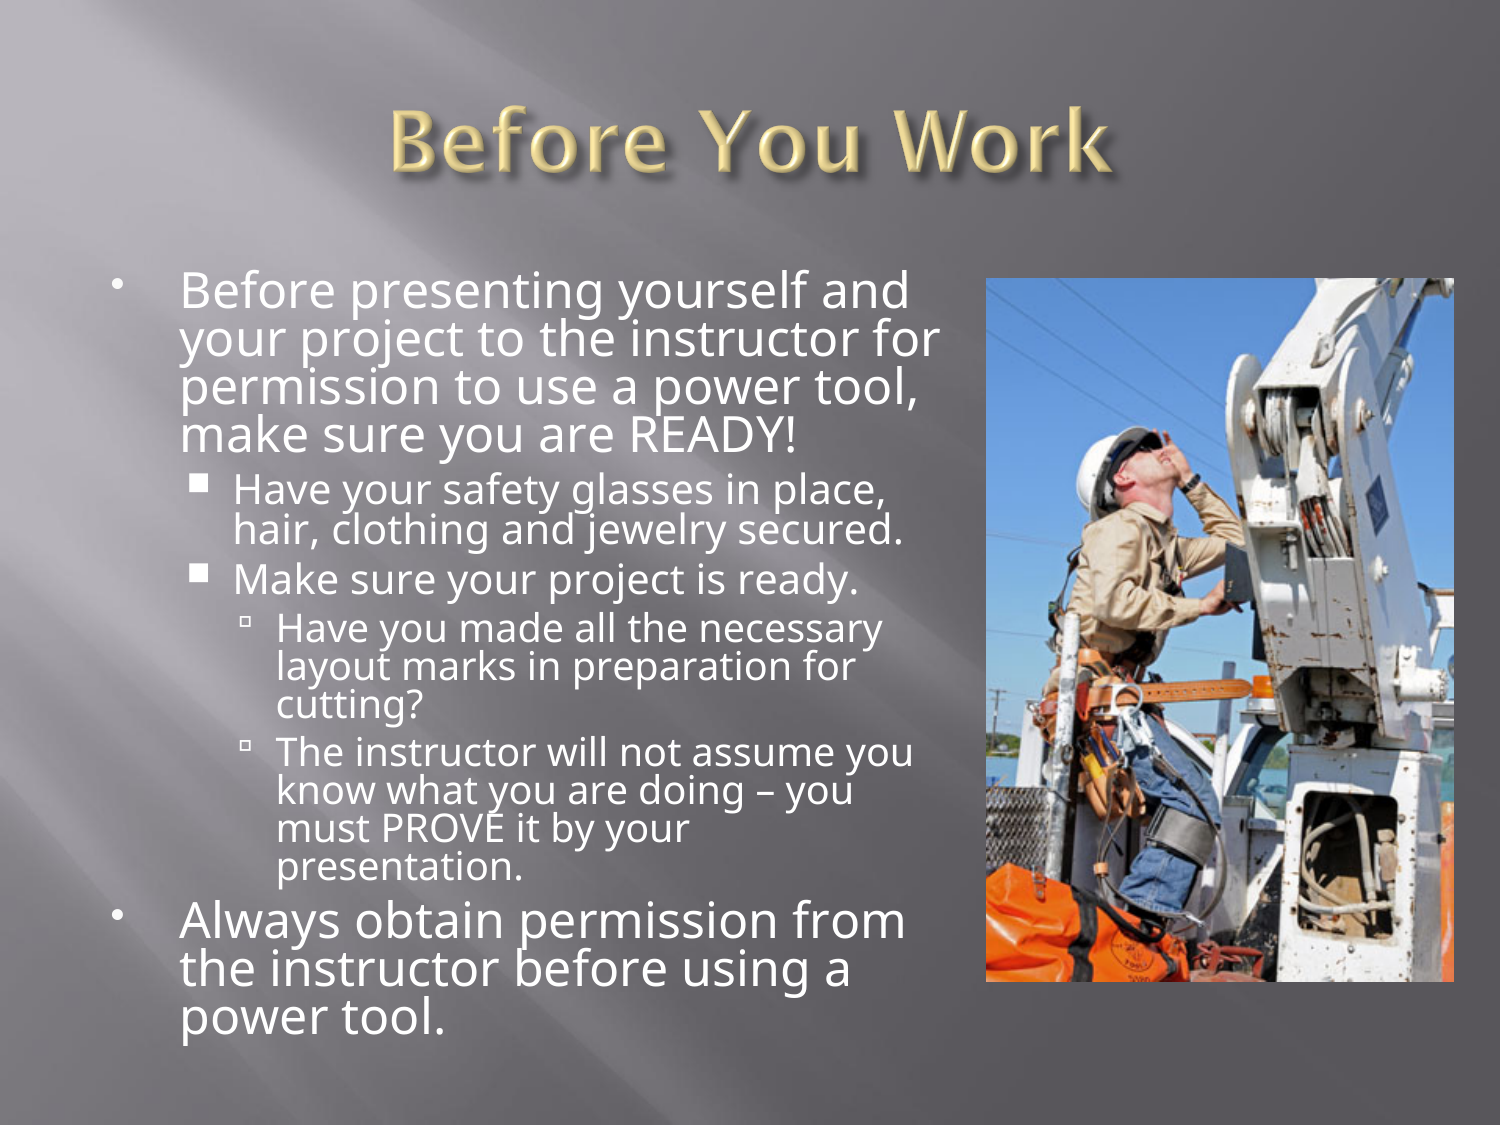

# Before presenting yourself and your project to the instructor for permission to use a power tool, make sure you are READY!
Have your safety glasses in place, hair, clothing and jewelry secured.
Make sure your project is ready.
Have you made all the necessary layout marks in preparation for cutting?
The instructor will not assume you know what you are doing – you must PROVE it by your presentation.
Always obtain permission from the instructor before using a power tool.